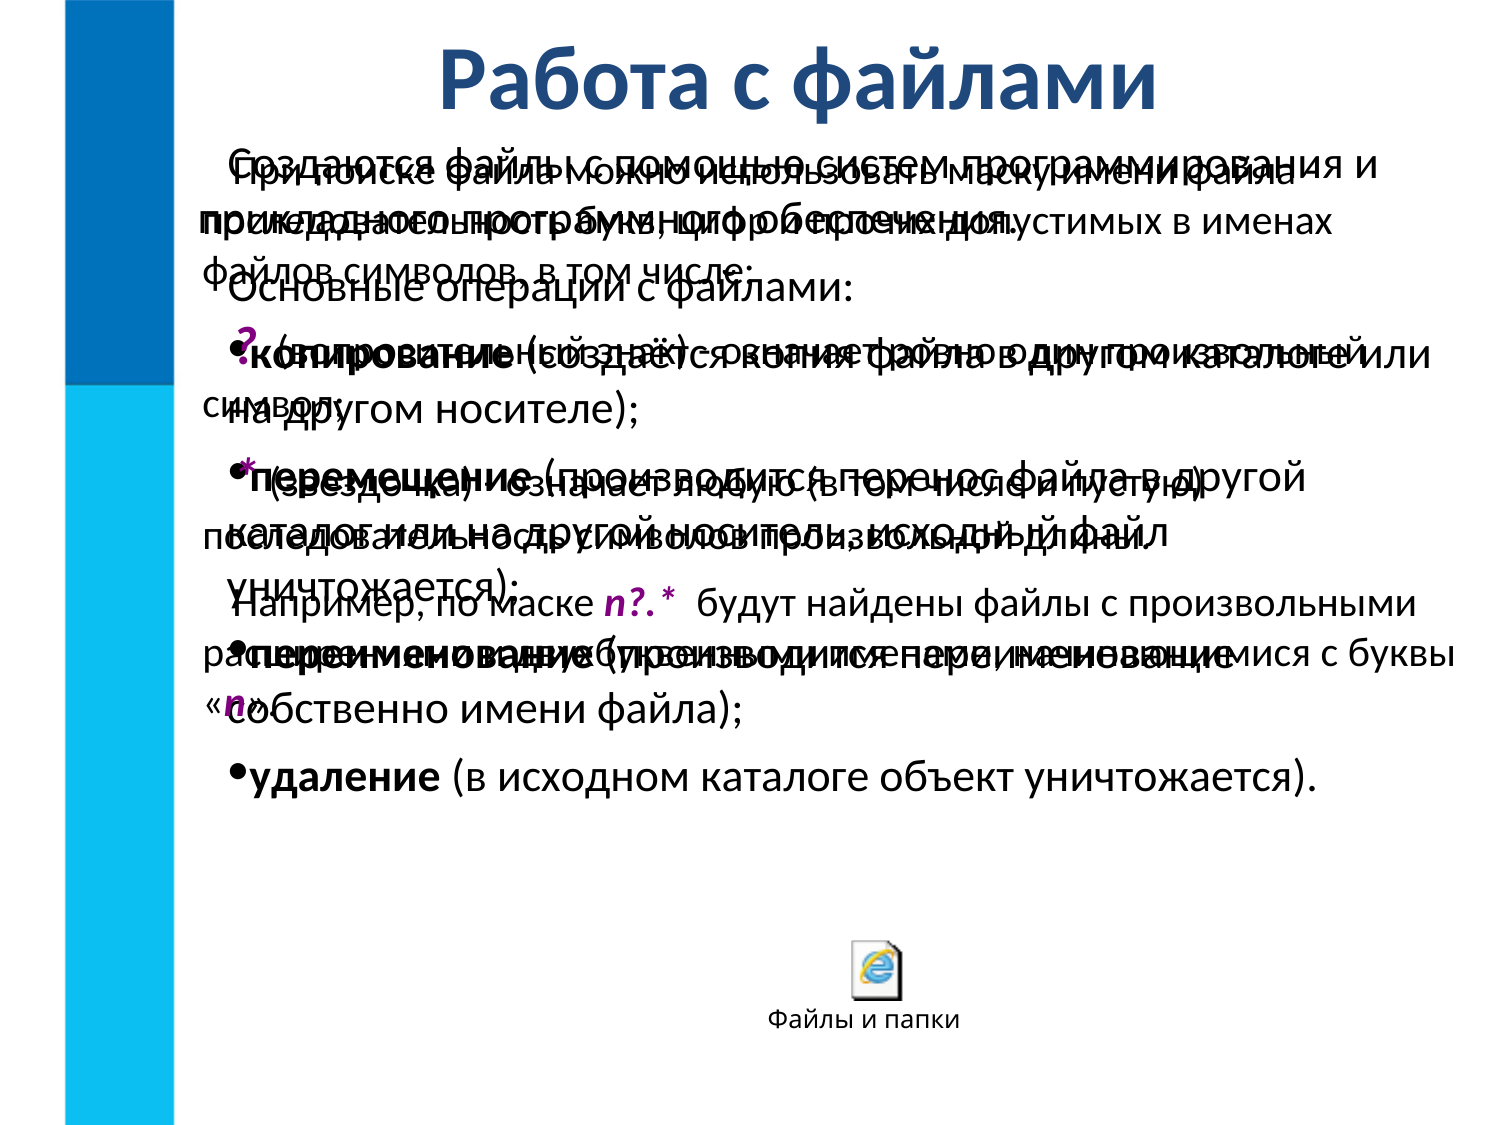

Работа с файлами
Создаются файлы с помощью систем программирования и прикладного программного обеспечения.
Основные операции с файлами:
копирование (создаётся копия файла в другом каталоге или на другом носителе);
перемещение (производится перенос файла в другой каталог или на другой носитель, исходный файл уничтожается);
переименование (производится переименование собственно имени файла);
удаление (в исходном каталоге объект уничтожается).
При поиске файла можно использовать маску имени файла - последовательность букв, цифр и прочих допустимых в именах файлов символов, в том числе:
? (вопросительный знак) - означает ровно один произвольный символ;
* (звездочка) - означает любую (в том числе и пустую) последовательность символов произвольной длины.
Например, по маске n?.* будут найдены файлы с произвольными расширениями и двухбуквенными именами, начинающимися с буквы «n».
Файлы и папки